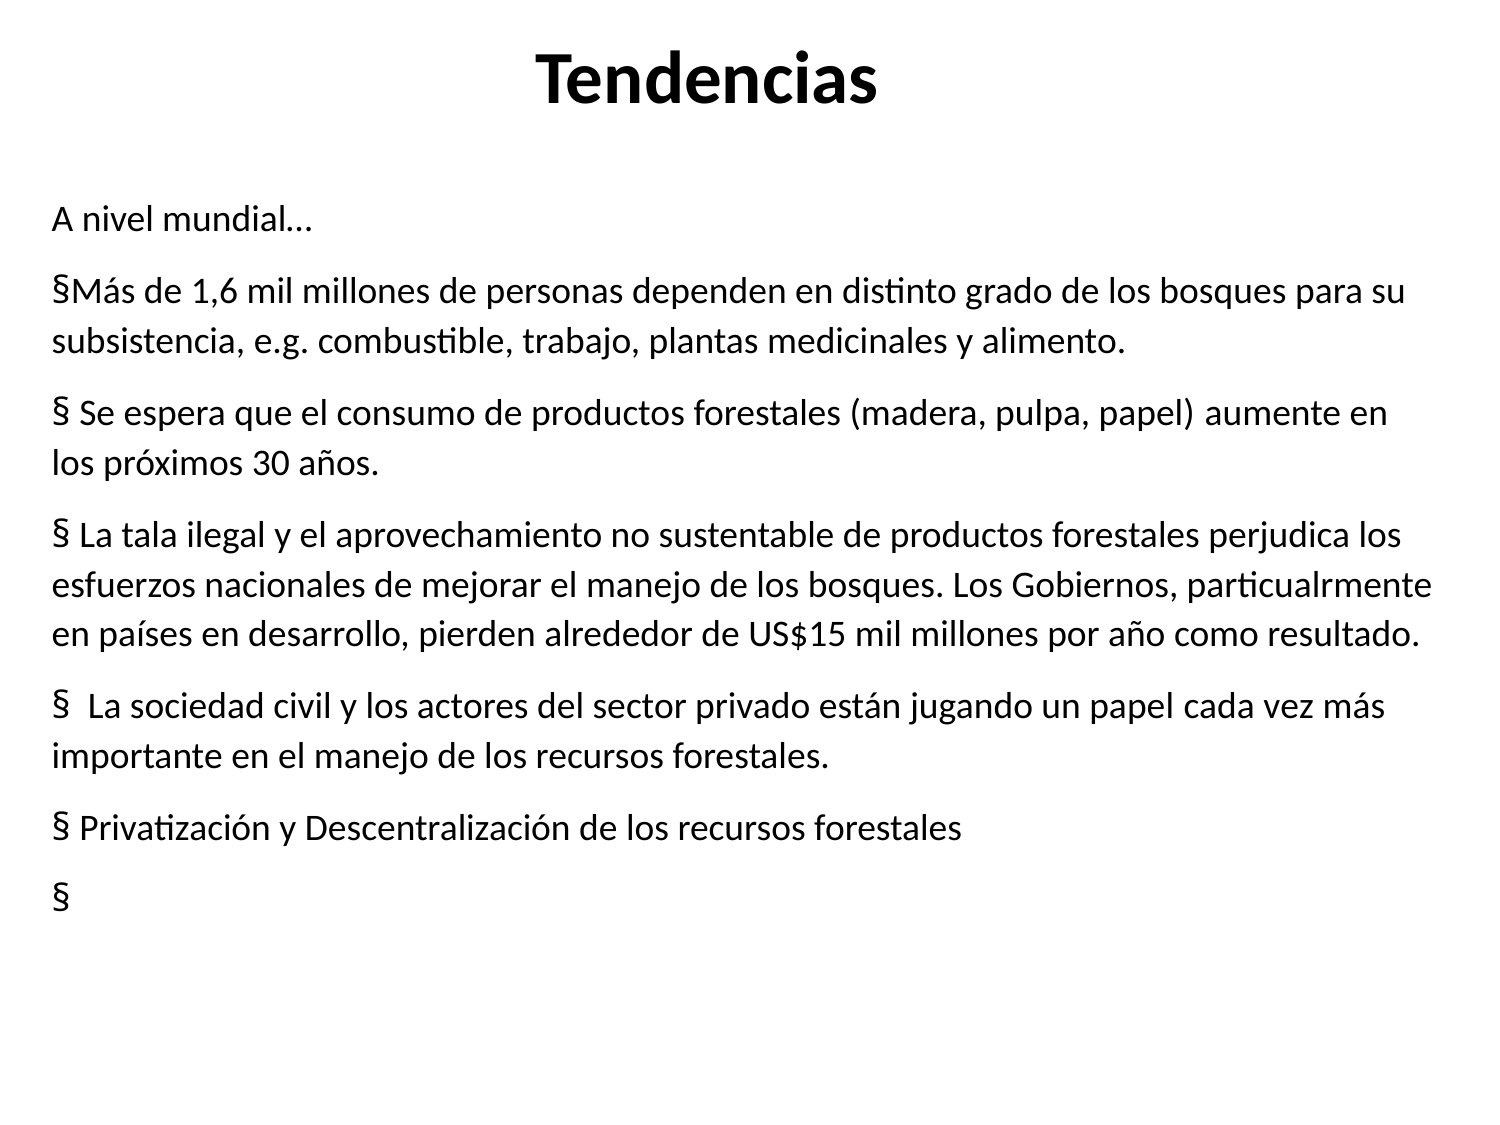

Tendencias
A nivel mundial…
Más de 1,6 mil millones de personas dependen en distinto grado de los bosques para su subsistencia, e.g. combustible, trabajo, plantas medicinales y alimento.
 Se espera que el consumo de productos forestales (madera, pulpa, papel) aumente en los próximos 30 años.
 La tala ilegal y el aprovechamiento no sustentable de productos forestales perjudica los esfuerzos nacionales de mejorar el manejo de los bosques. Los Gobiernos, particualrmente en países en desarrollo, pierden alrededor de US$15 mil millones por año como resultado.
 La sociedad civil y los actores del sector privado están jugando un papel cada vez más importante en el manejo de los recursos forestales.
 Privatización y Descentralización de los recursos forestales